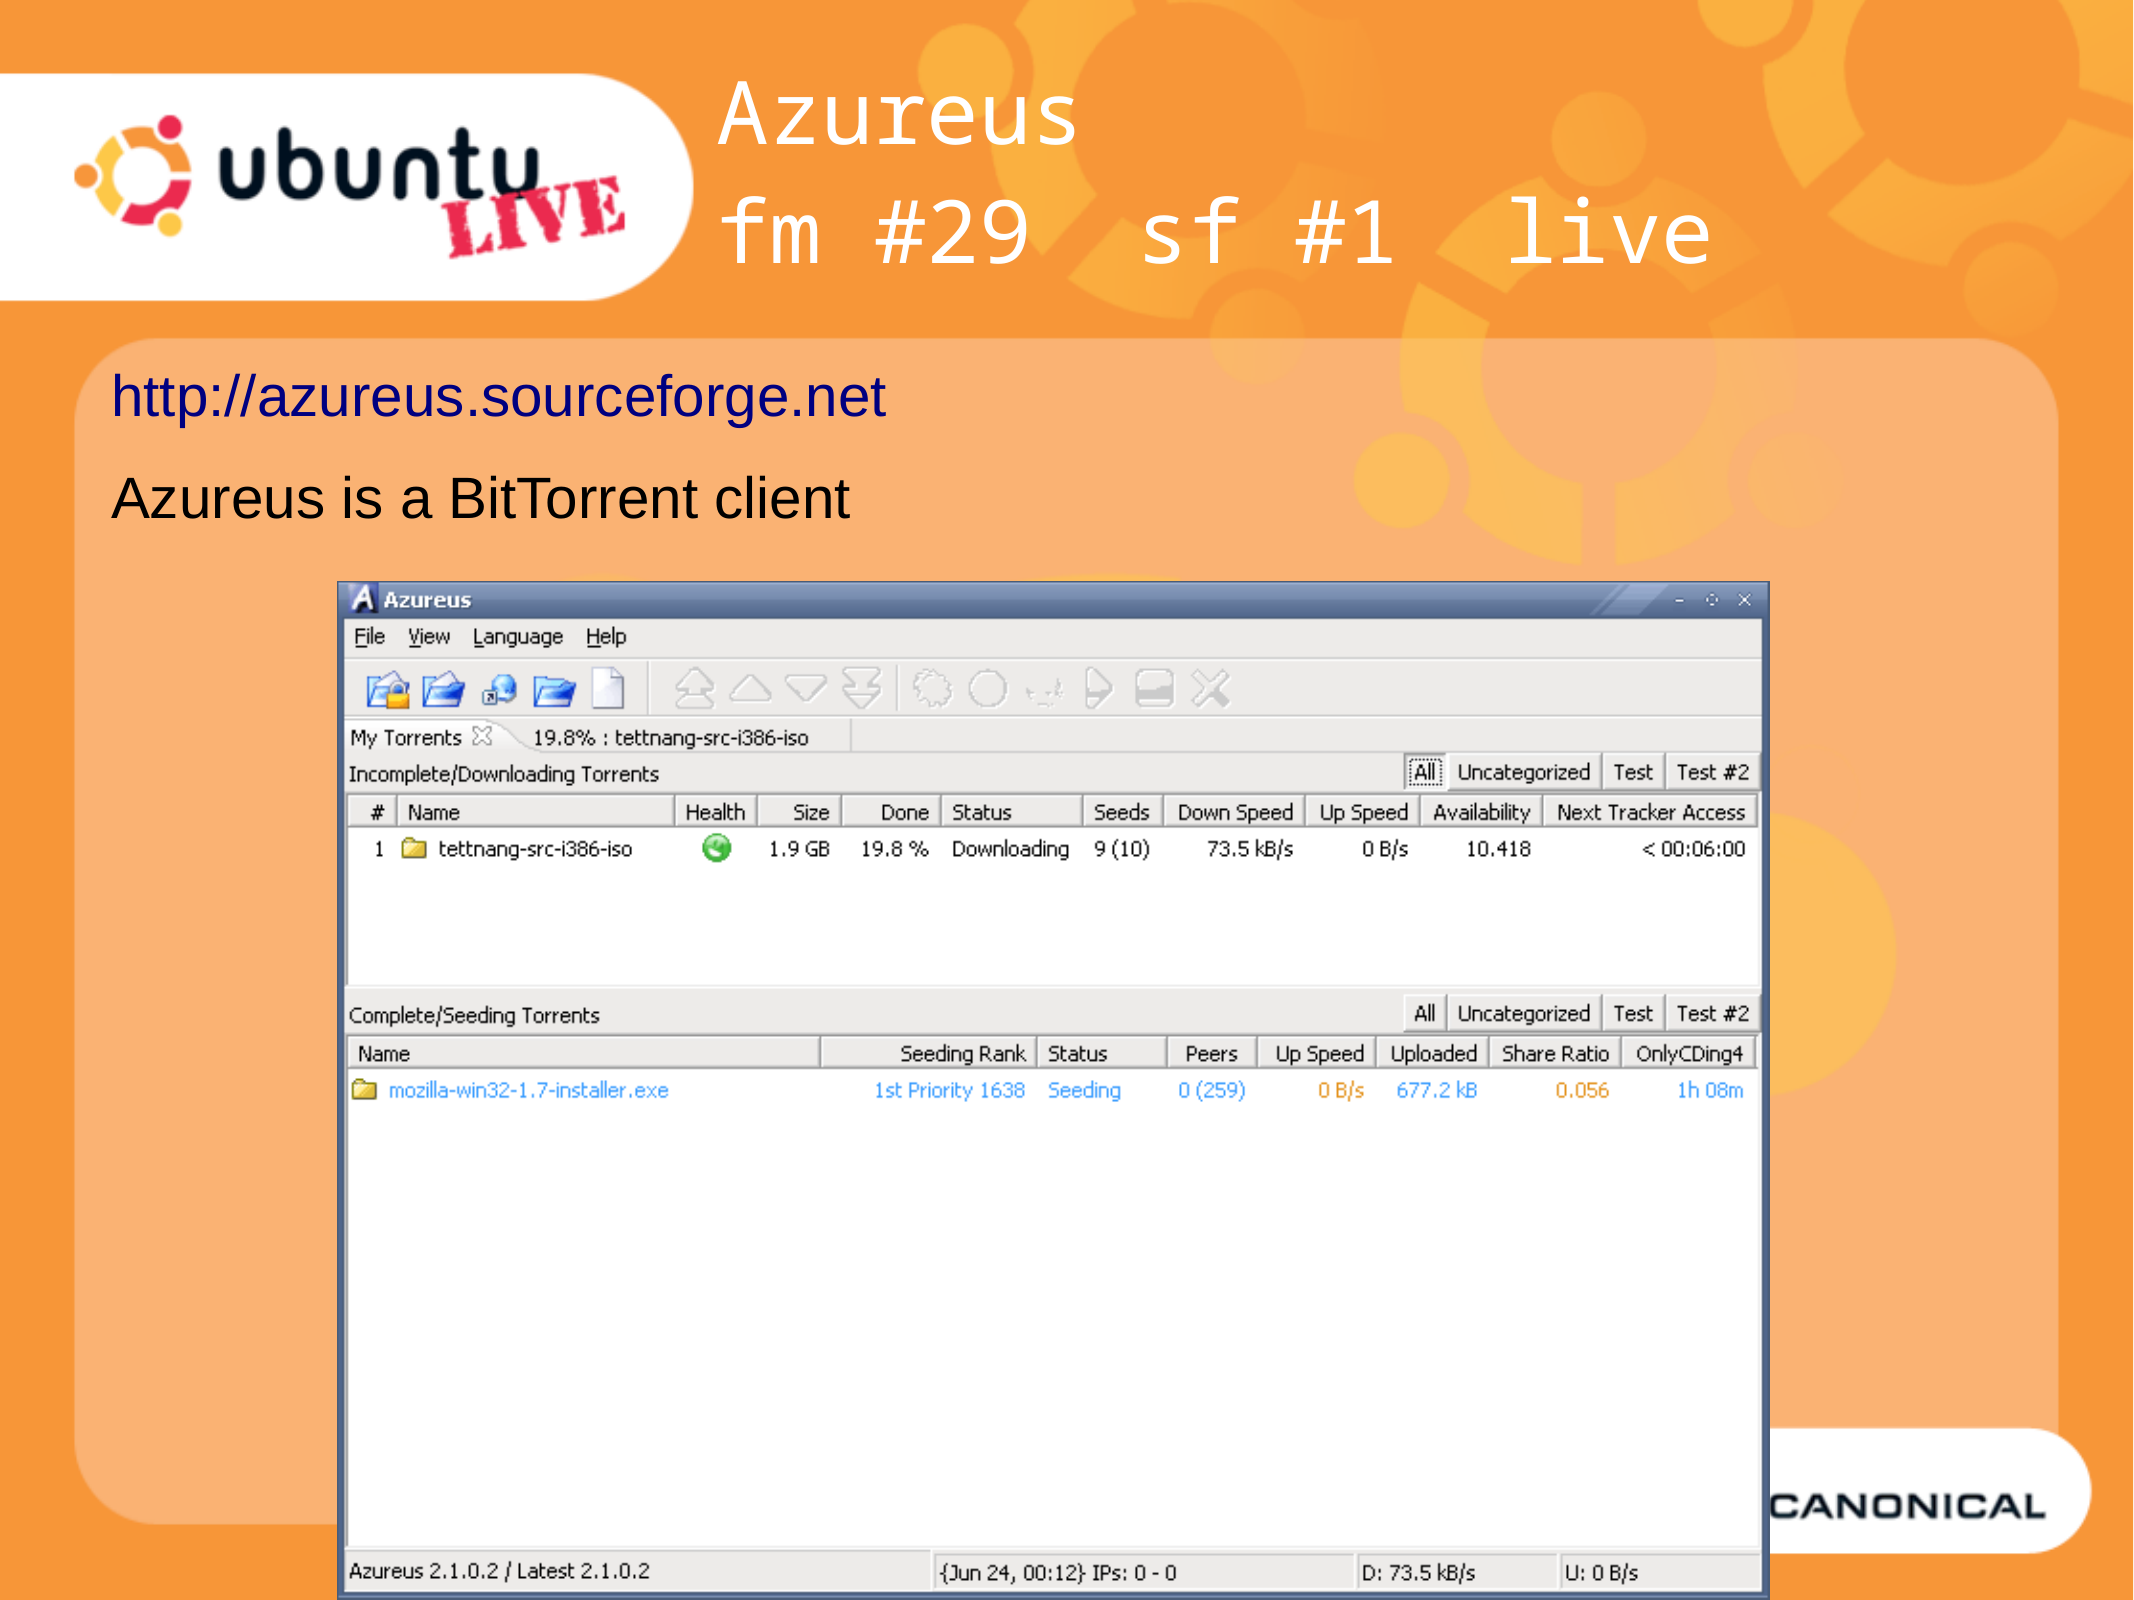

Azureus
fm #29 sf #1 live
# http://azureus.sourceforge.net
Azureus is a BitTorrent client